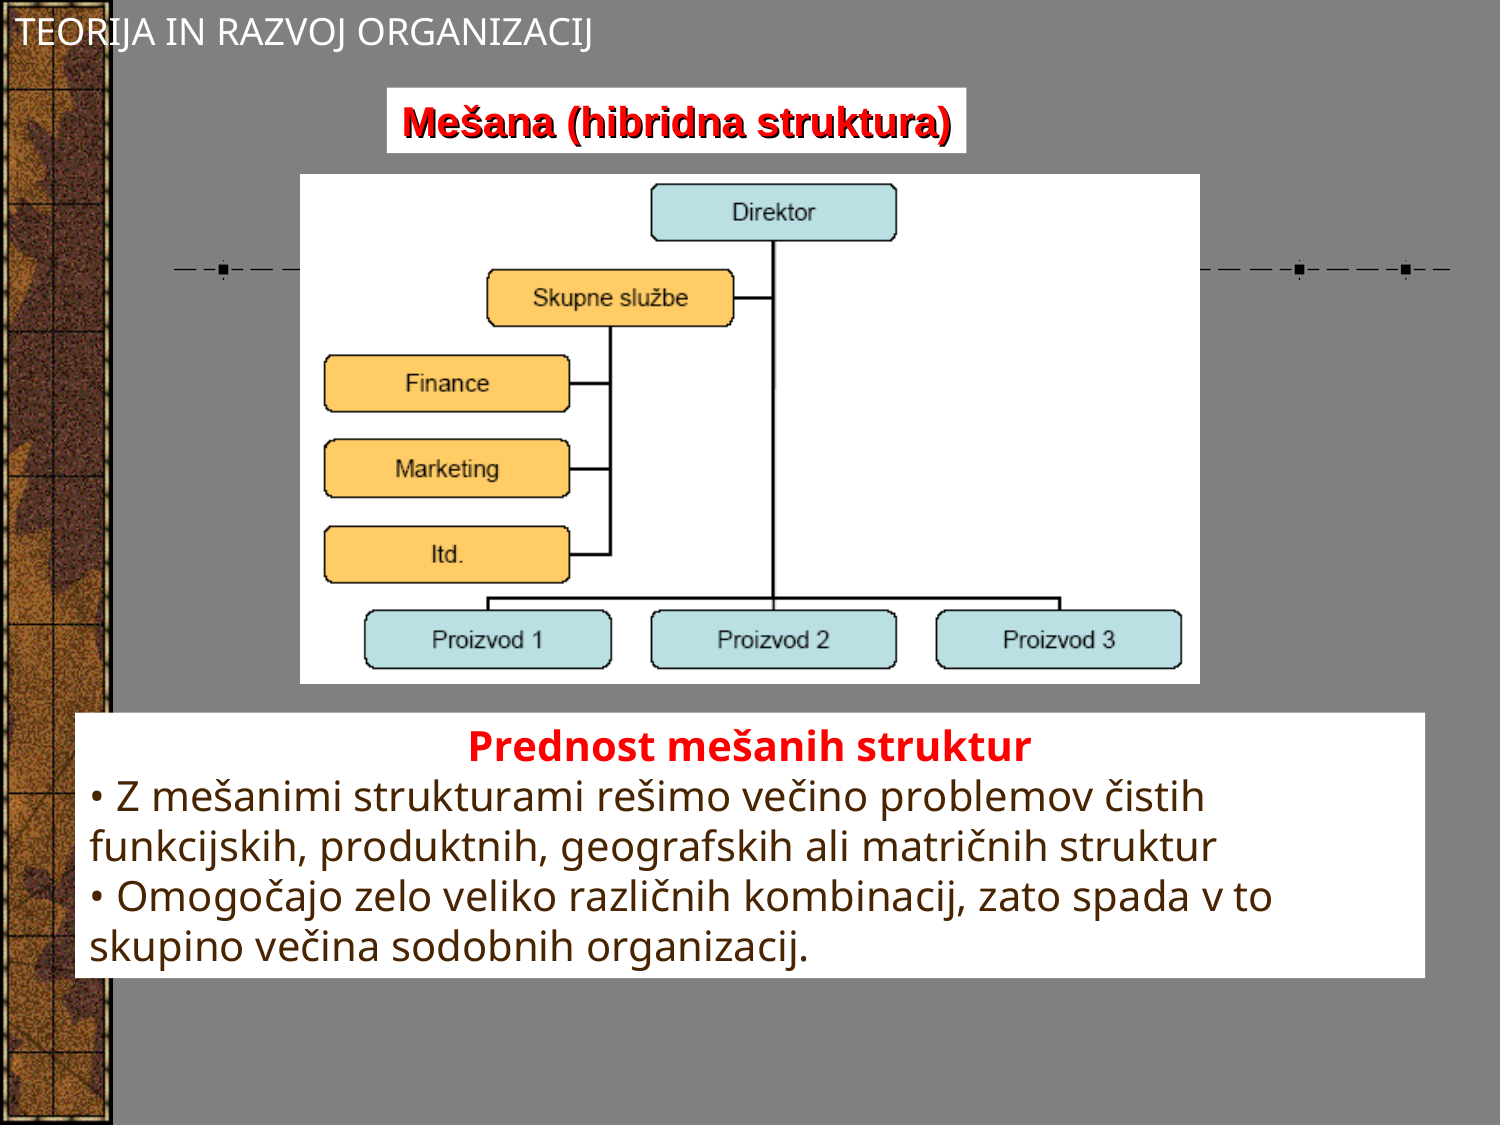

TEORIJA IN RAZVOJ ORGANIZACIJ
Mešana (hibridna struktura)
Prednost mešanih struktur
• Z mešanimi strukturami rešimo večino problemov čistih funkcijskih, produktnih, geografskih ali matričnih struktur
• Omogočajo zelo veliko različnih kombinacij, zato spada v to skupino večina sodobnih organizacij.